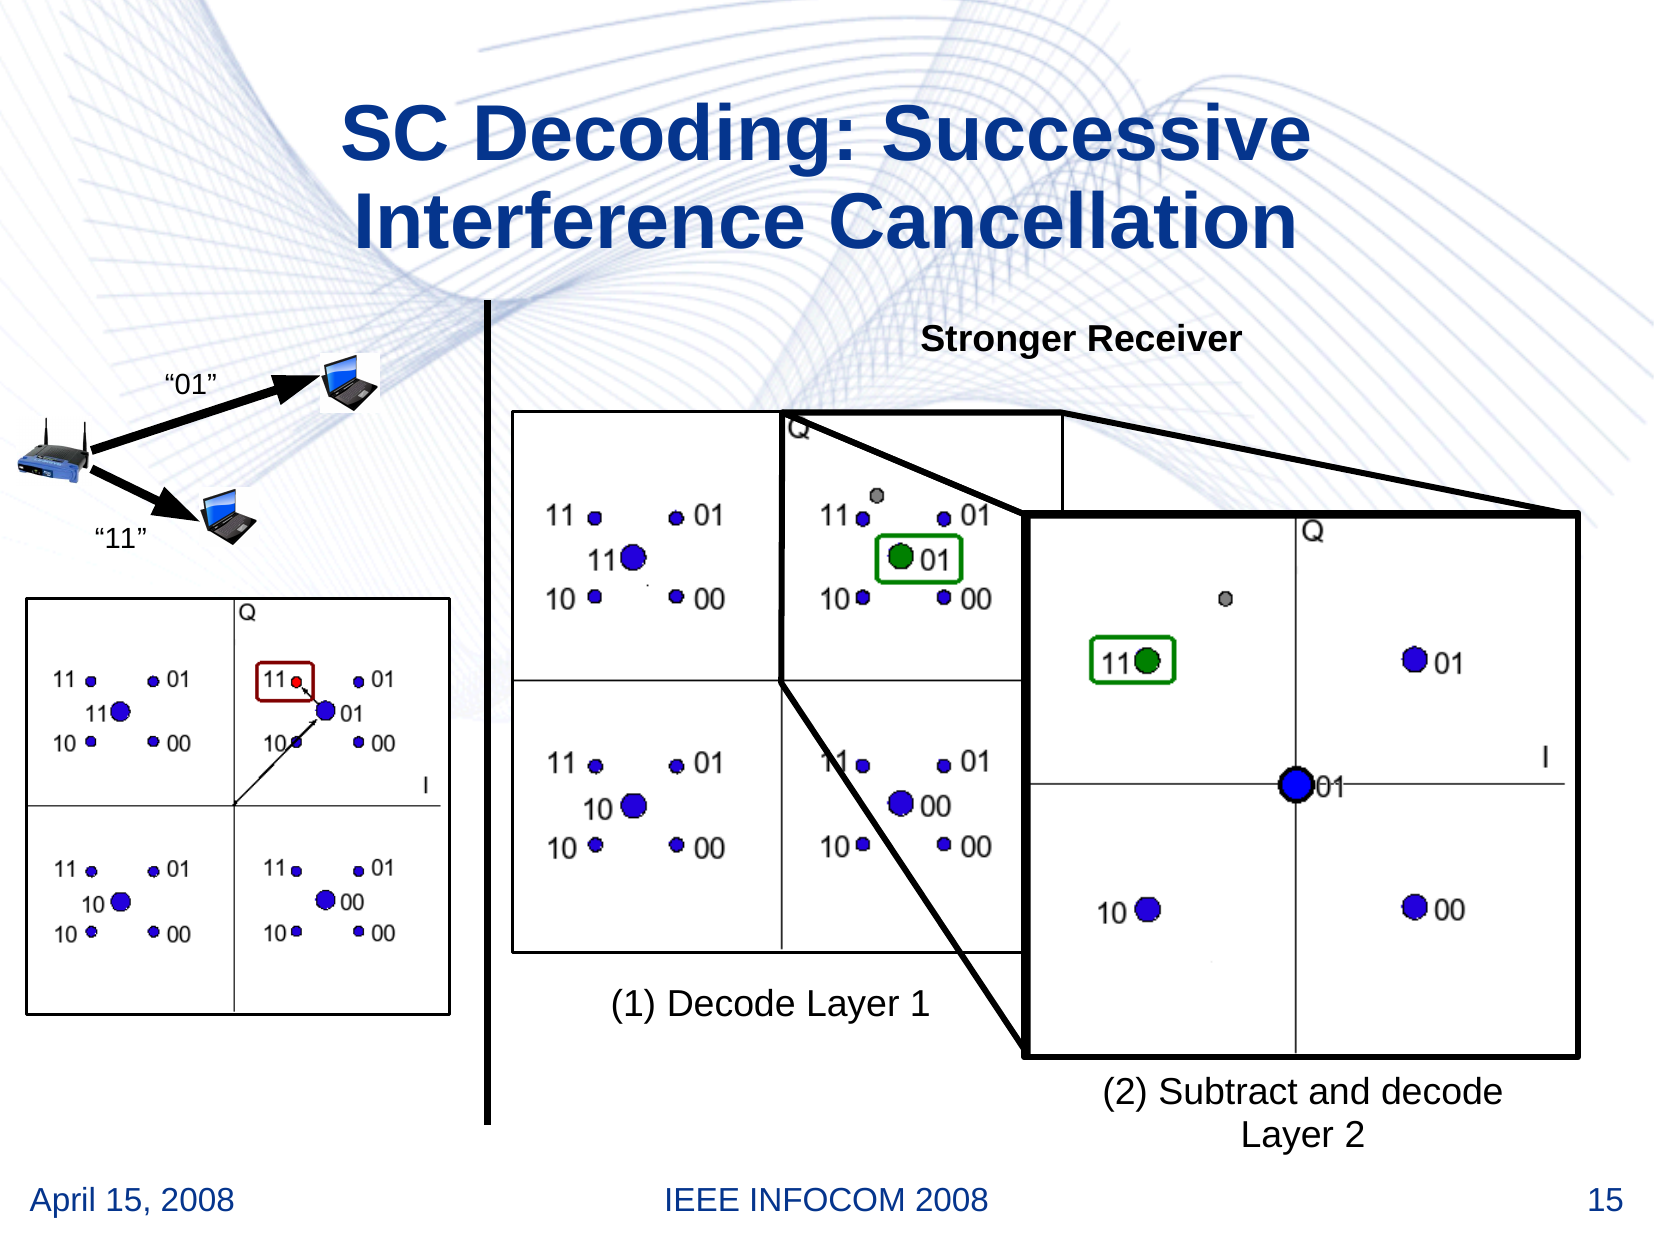

# SC Decoding: Successive Interference Cancellation
Stronger Receiver
“01”
“11”
(1) Decode Layer 1
(2) Subtract and decode
Layer 2
April 15, 2008
IEEE INFOCOM 2008
15